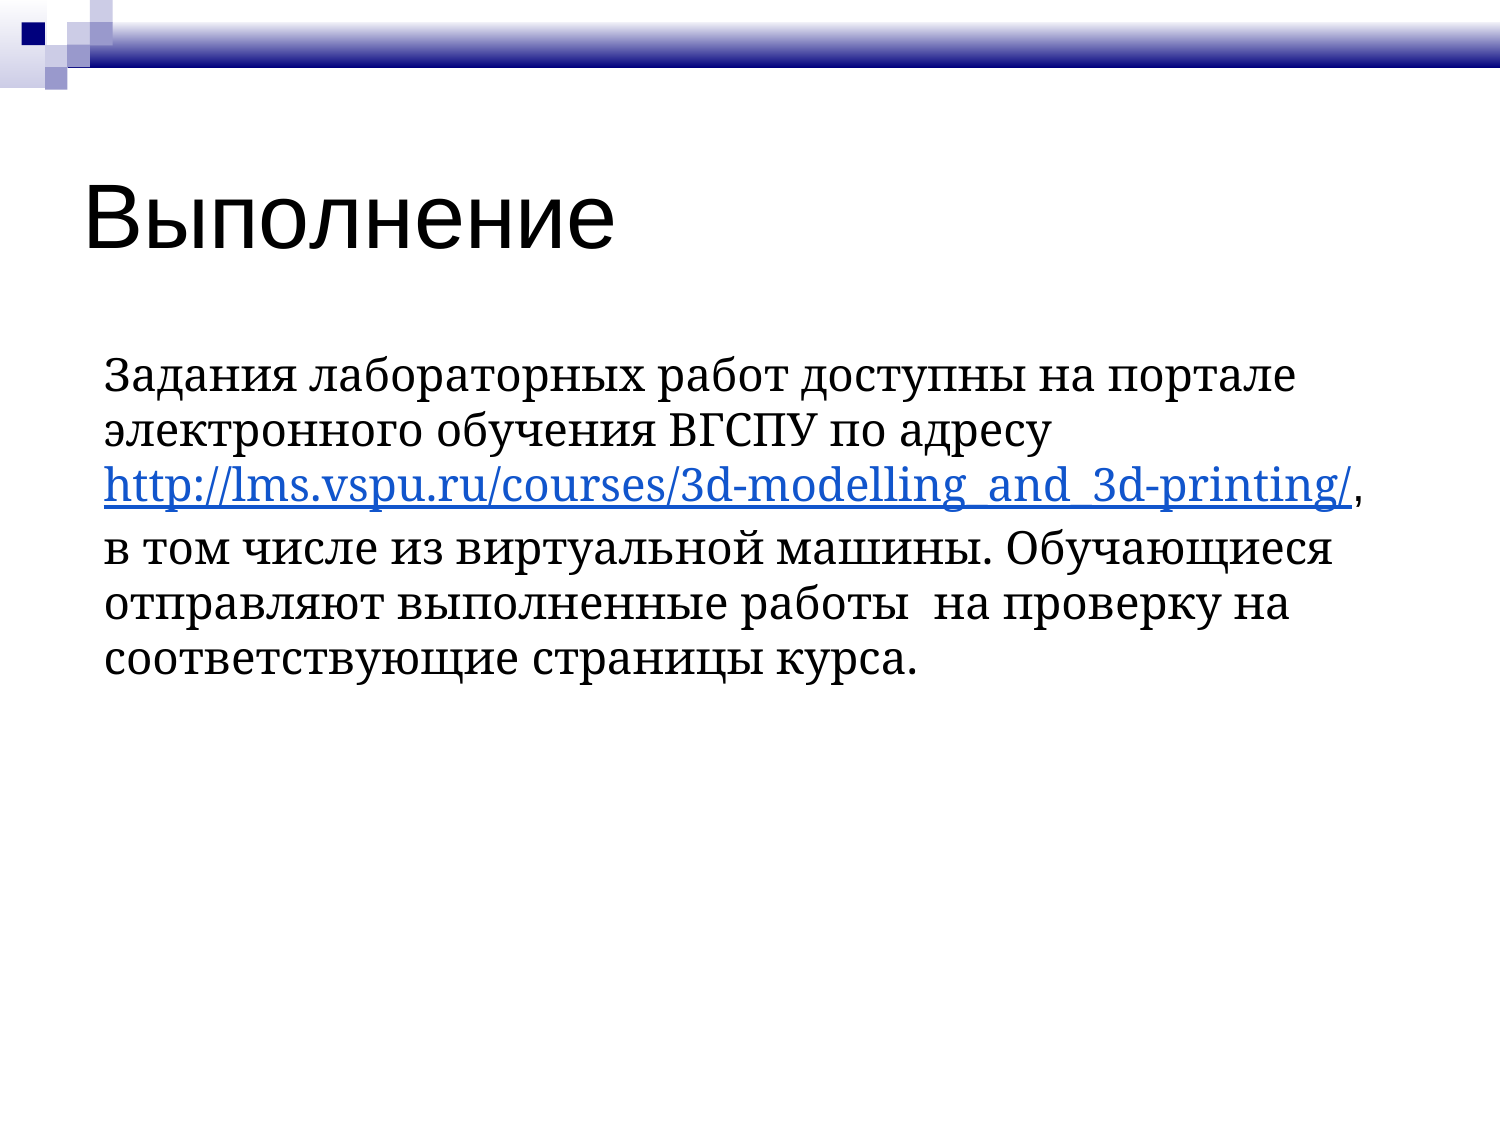

Выполнение
# Задания лабораторных работ доступны на портале электронного обучения ВГСПУ по адресу http://lms.vspu.ru/courses/3d-modelling_and_3d-printing/, в том числе из виртуальной машины. Обучающиеся отправляют выполненные работы  на проверку на соответствующие страницы курса.